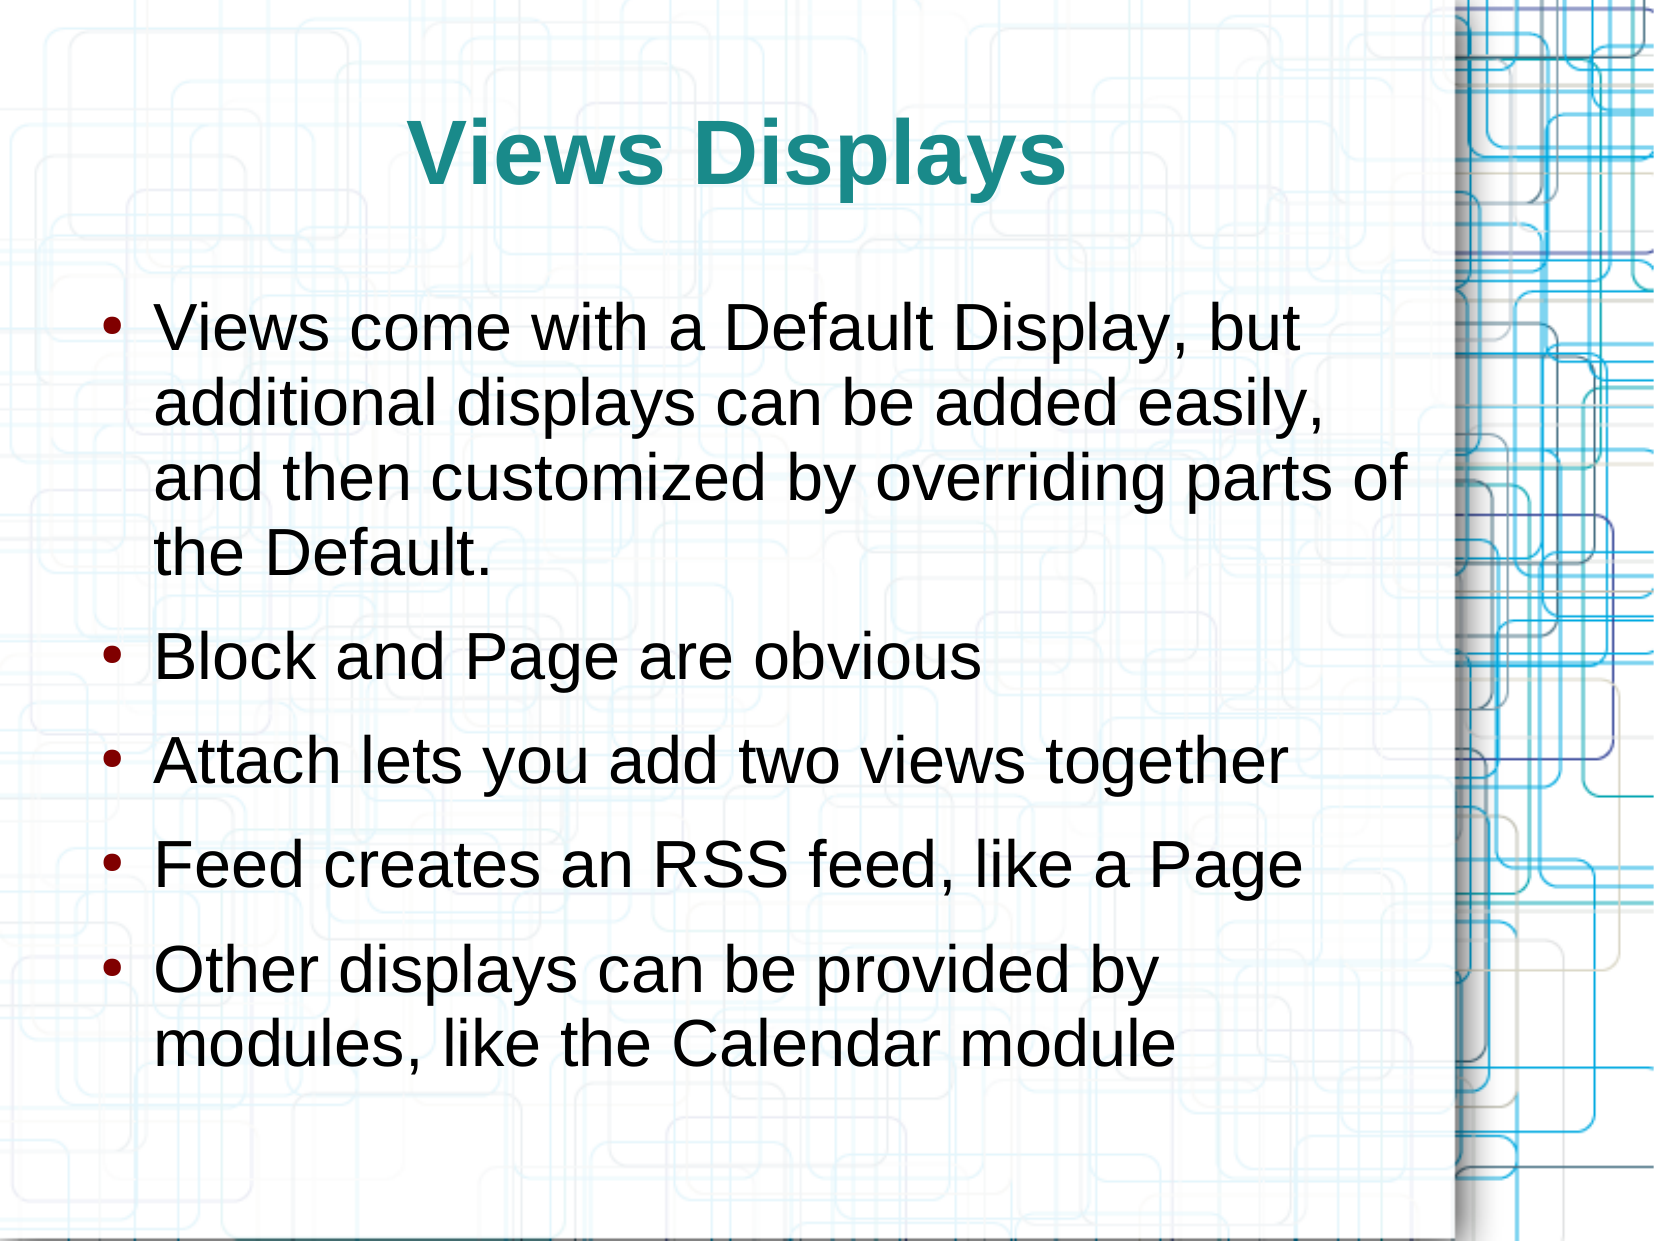

# Views Displays
Views come with a Default Display, but additional displays can be added easily, and then customized by overriding parts of the Default.
Block and Page are obvious
Attach lets you add two views together
Feed creates an RSS feed, like a Page
Other displays can be provided by modules, like the Calendar module